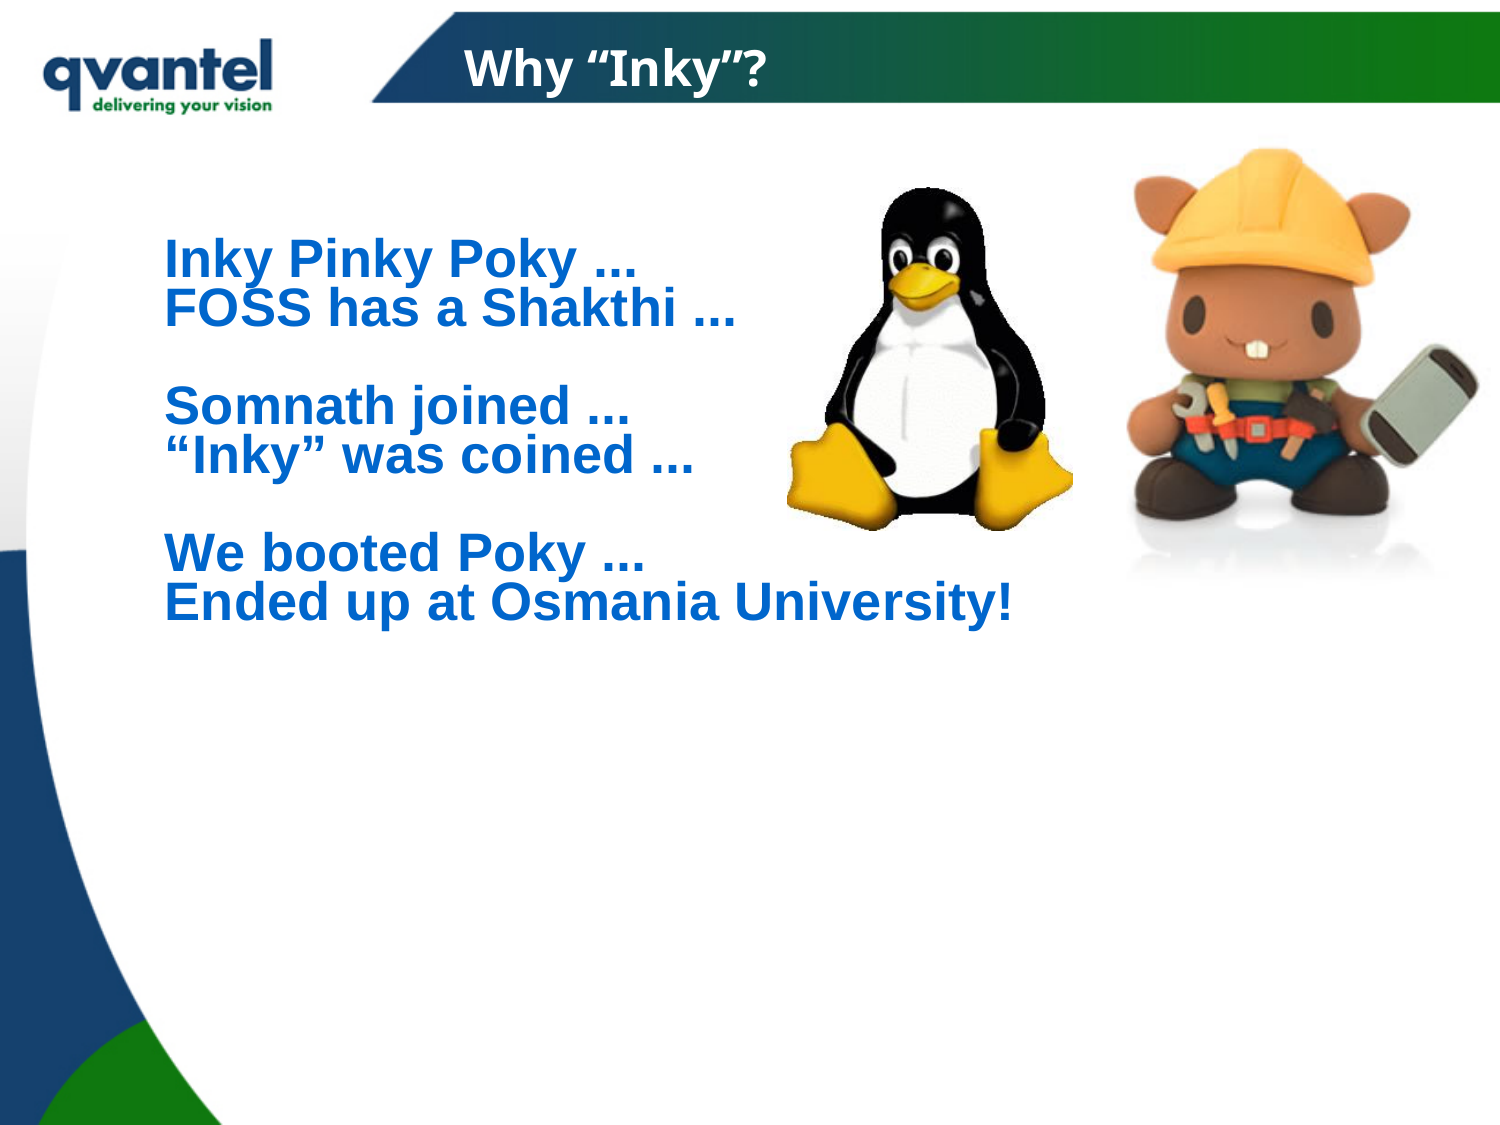

# Why “Inky”?
Inky Pinky Poky ...
FOSS has a Shakthi ...
Somnath joined ...
“Inky” was coined ...
We booted Poky ...
Ended up at Osmania University!
© 2007 Qvantel Oy - http://www.qvantel.com